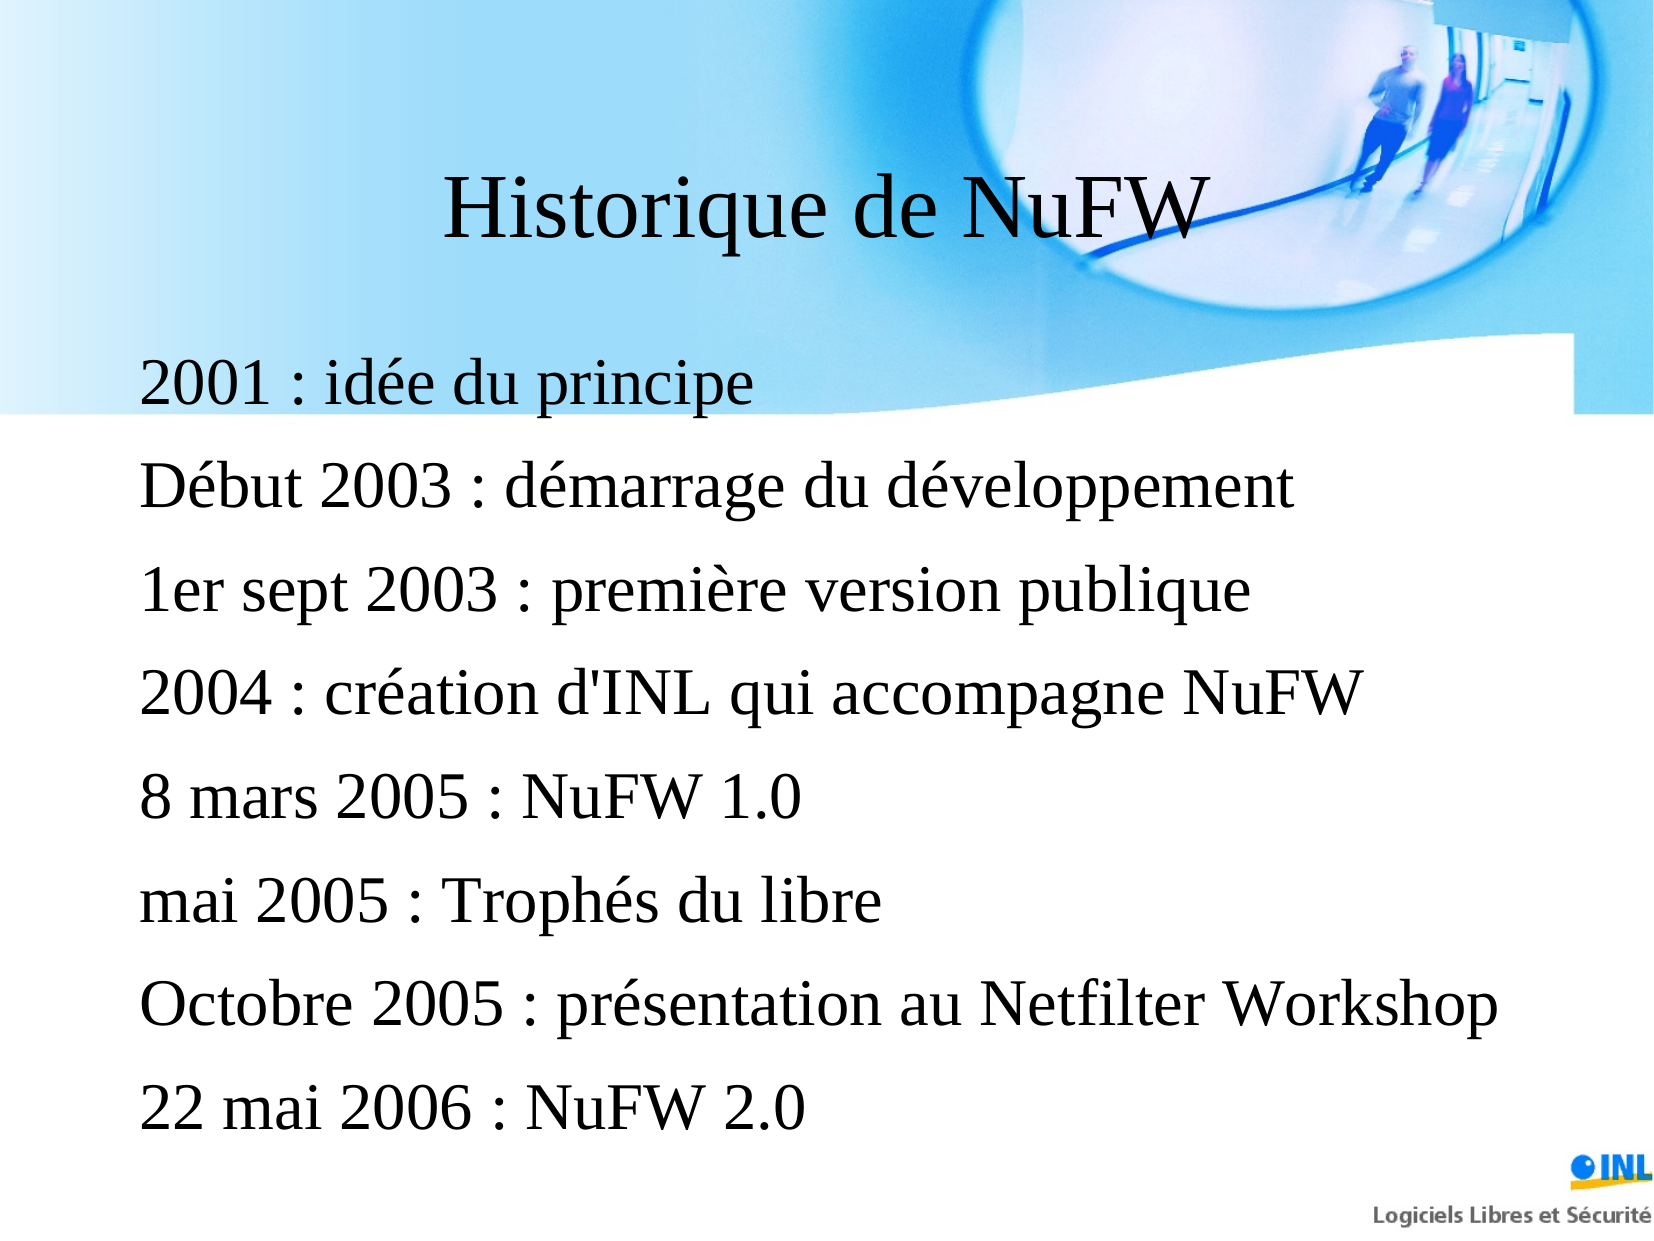

# Historique de NuFW
2001 : idée du principe
Début 2003 : démarrage du développement
1er sept 2003 : première version publique
2004 : création d'INL qui accompagne NuFW
8 mars 2005 : NuFW 1.0
mai 2005 : Trophés du libre
Octobre 2005 : présentation au Netfilter Workshop
22 mai 2006 : NuFW 2.0